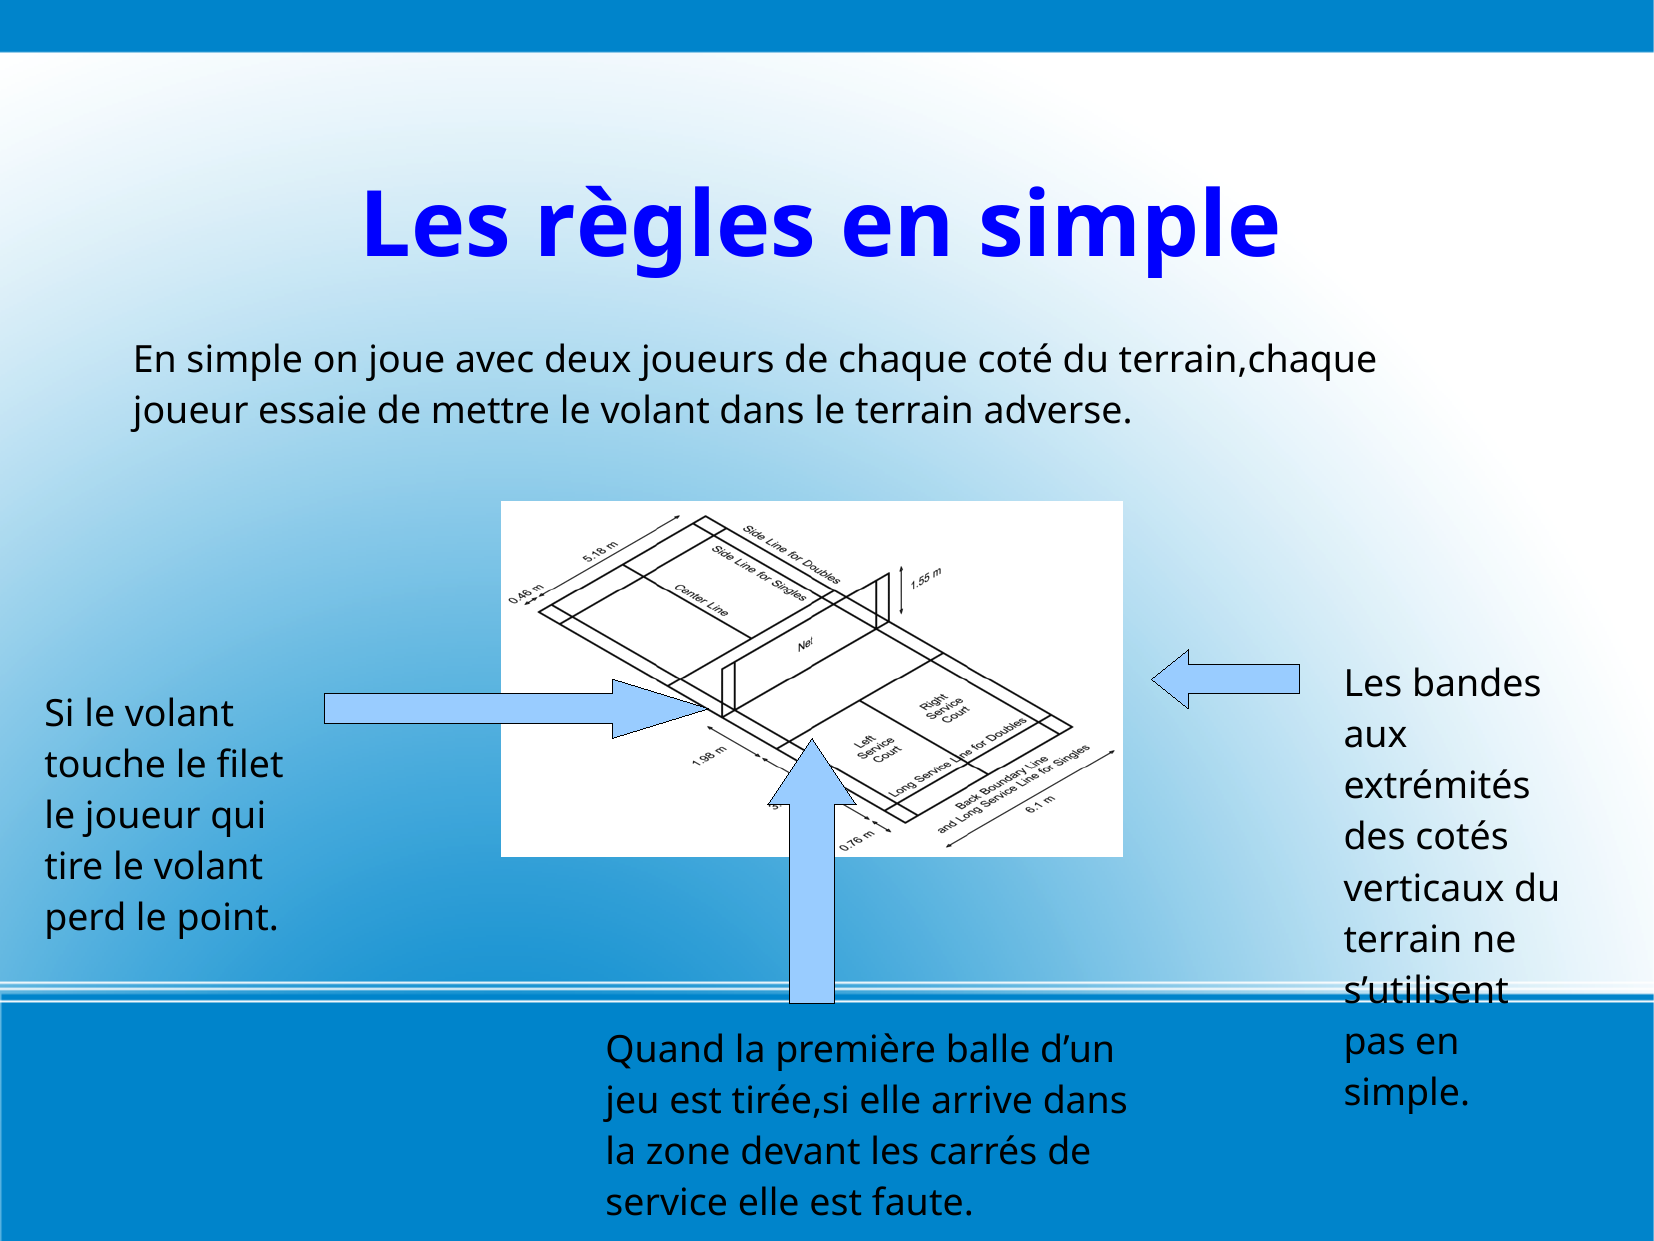

# Les règles en simple
En simple on joue avec deux joueurs de chaque coté du terrain,chaque joueur essaie de mettre le volant dans le terrain adverse.
Les bandes aux extrémités
des cotés verticaux du terrain ne s’utilisent pas en simple.
Si le volant touche le filet le joueur qui tire le volant perd le point.
Quand la première balle d’un jeu est tirée,si elle arrive dans la zone devant les carrés de service elle est faute.